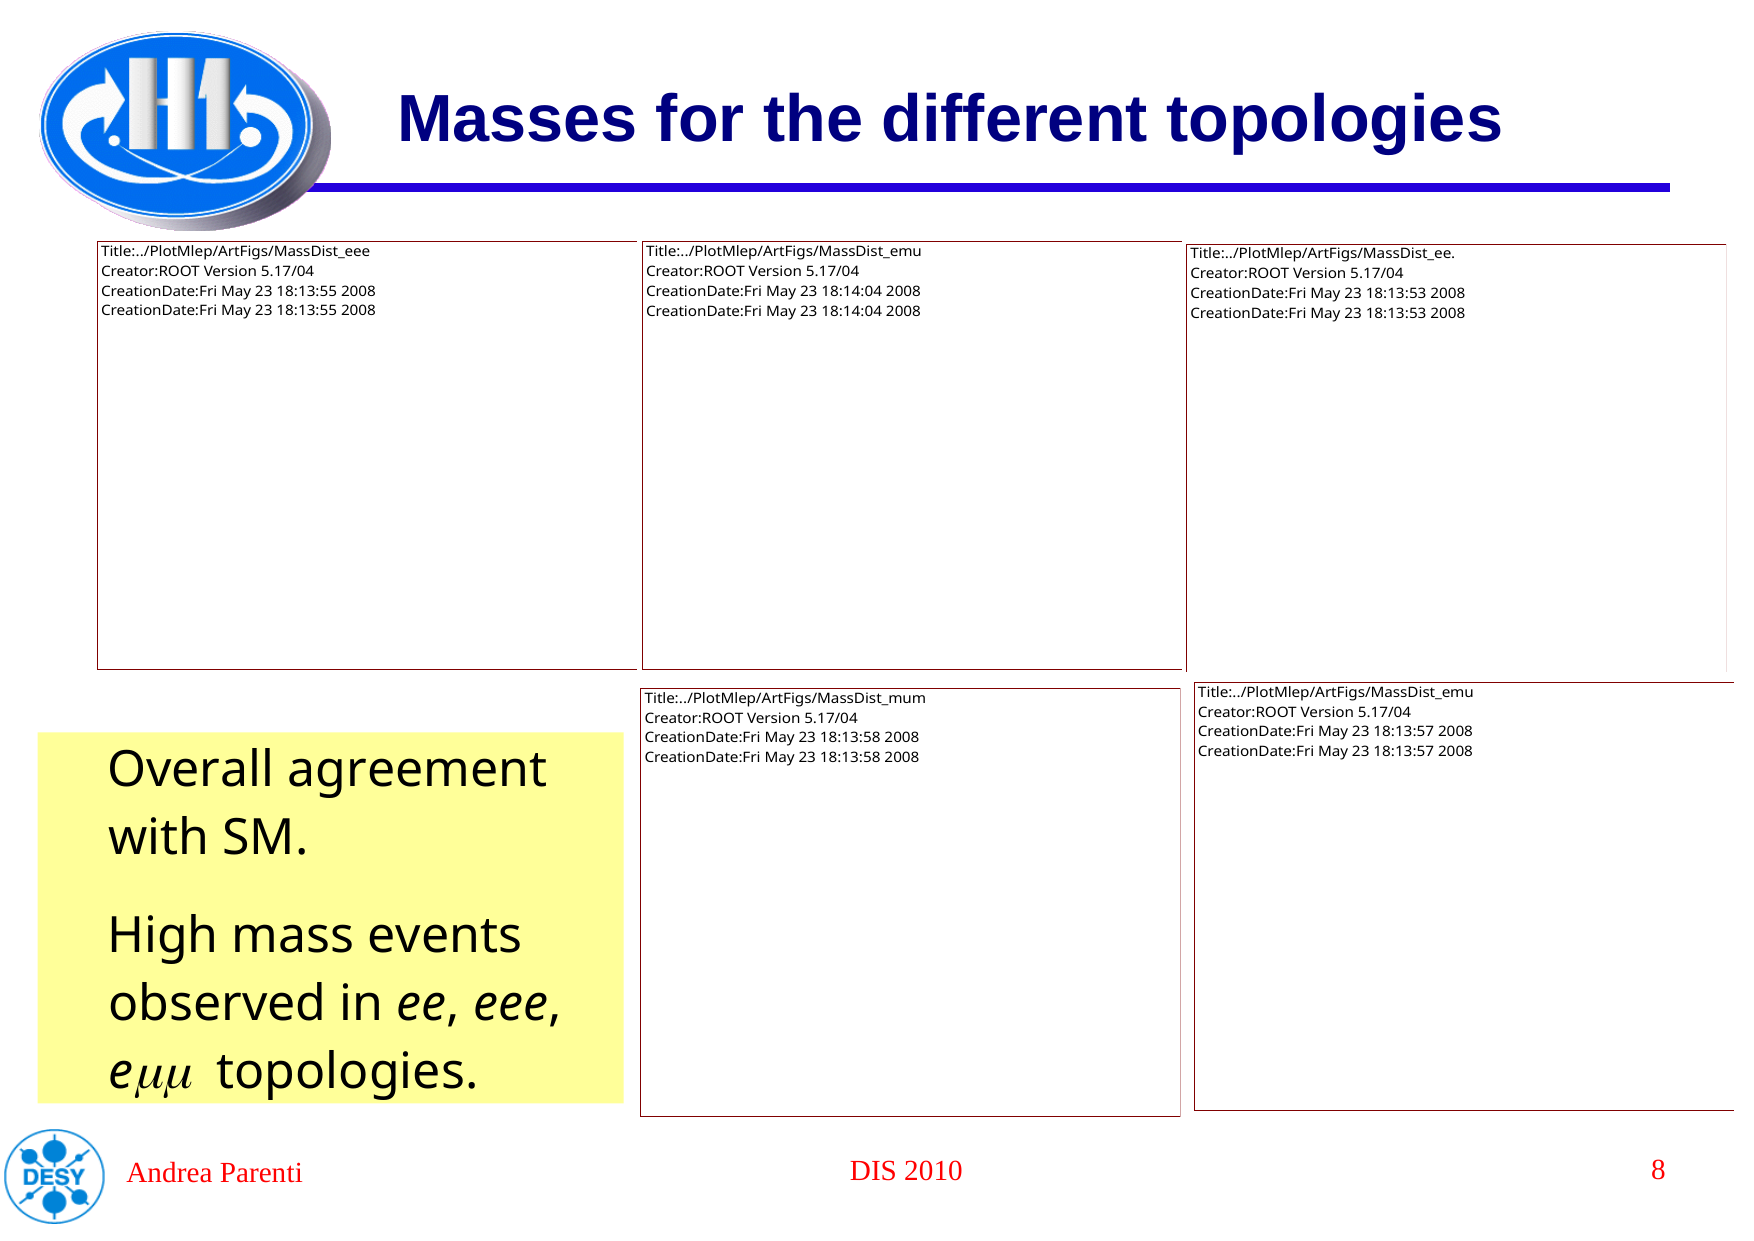

# Masses for the different topologies
 Overall agreement with SM.
 High mass events observed in ee, eee, emm topologies.
8